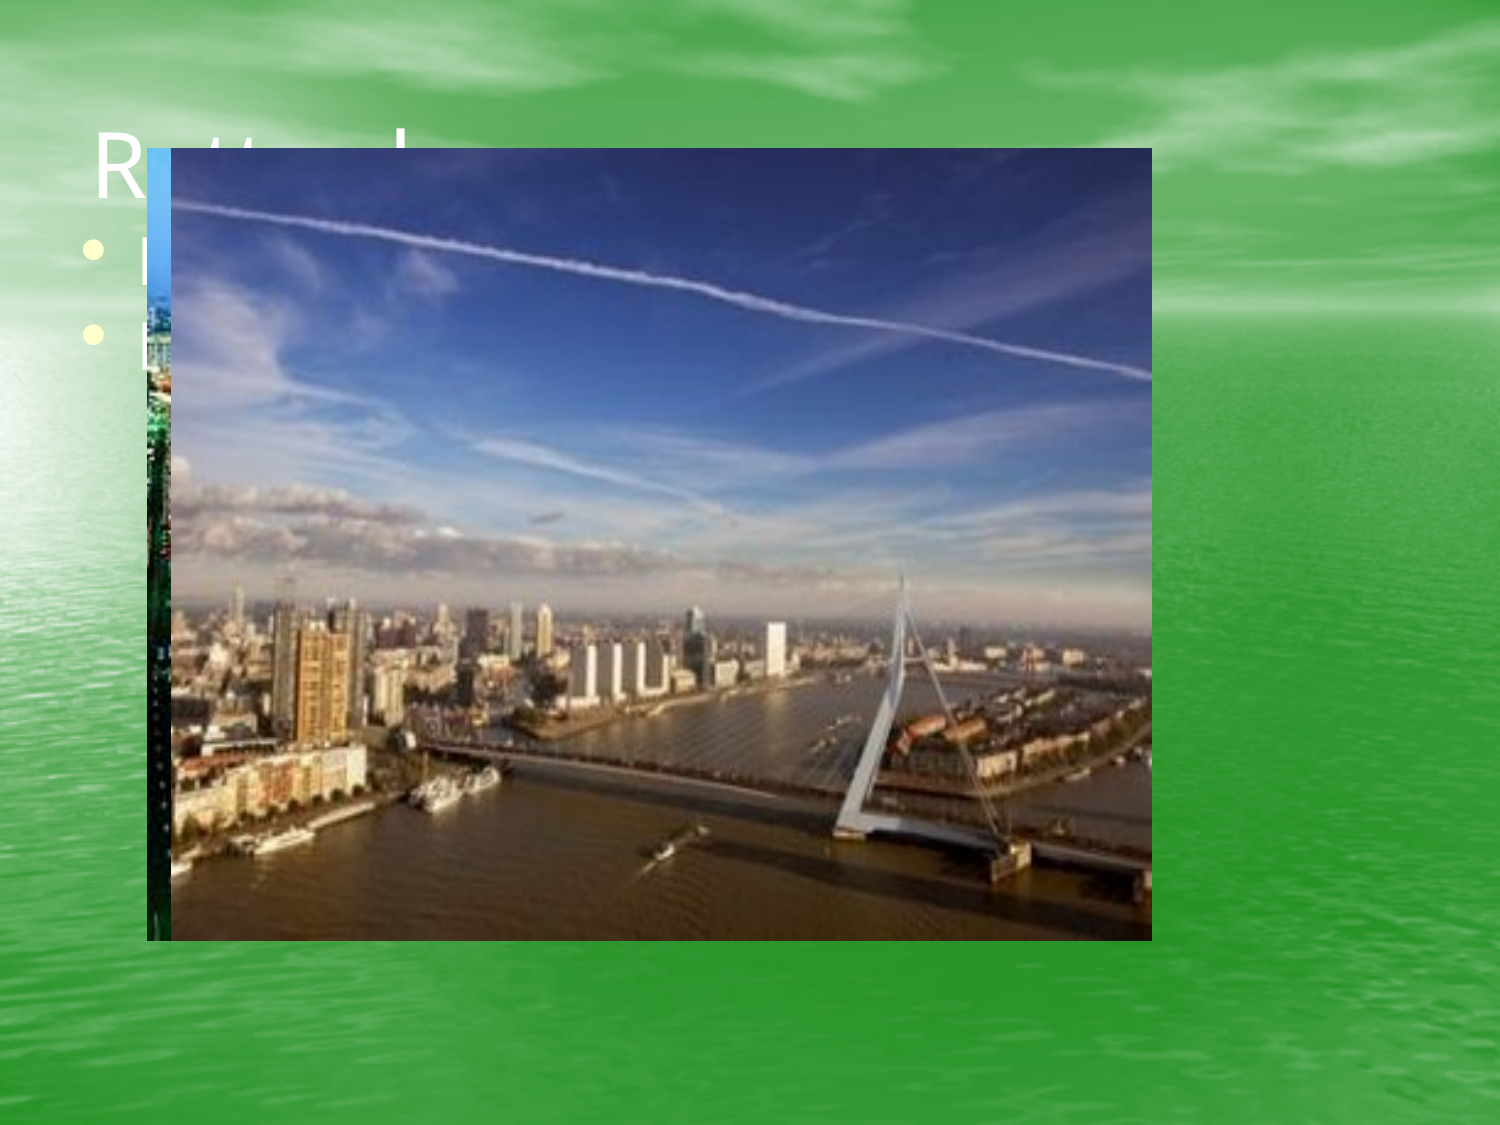

# Rotterdam
Največje pristanišče na svetu
Naftna rafinerija